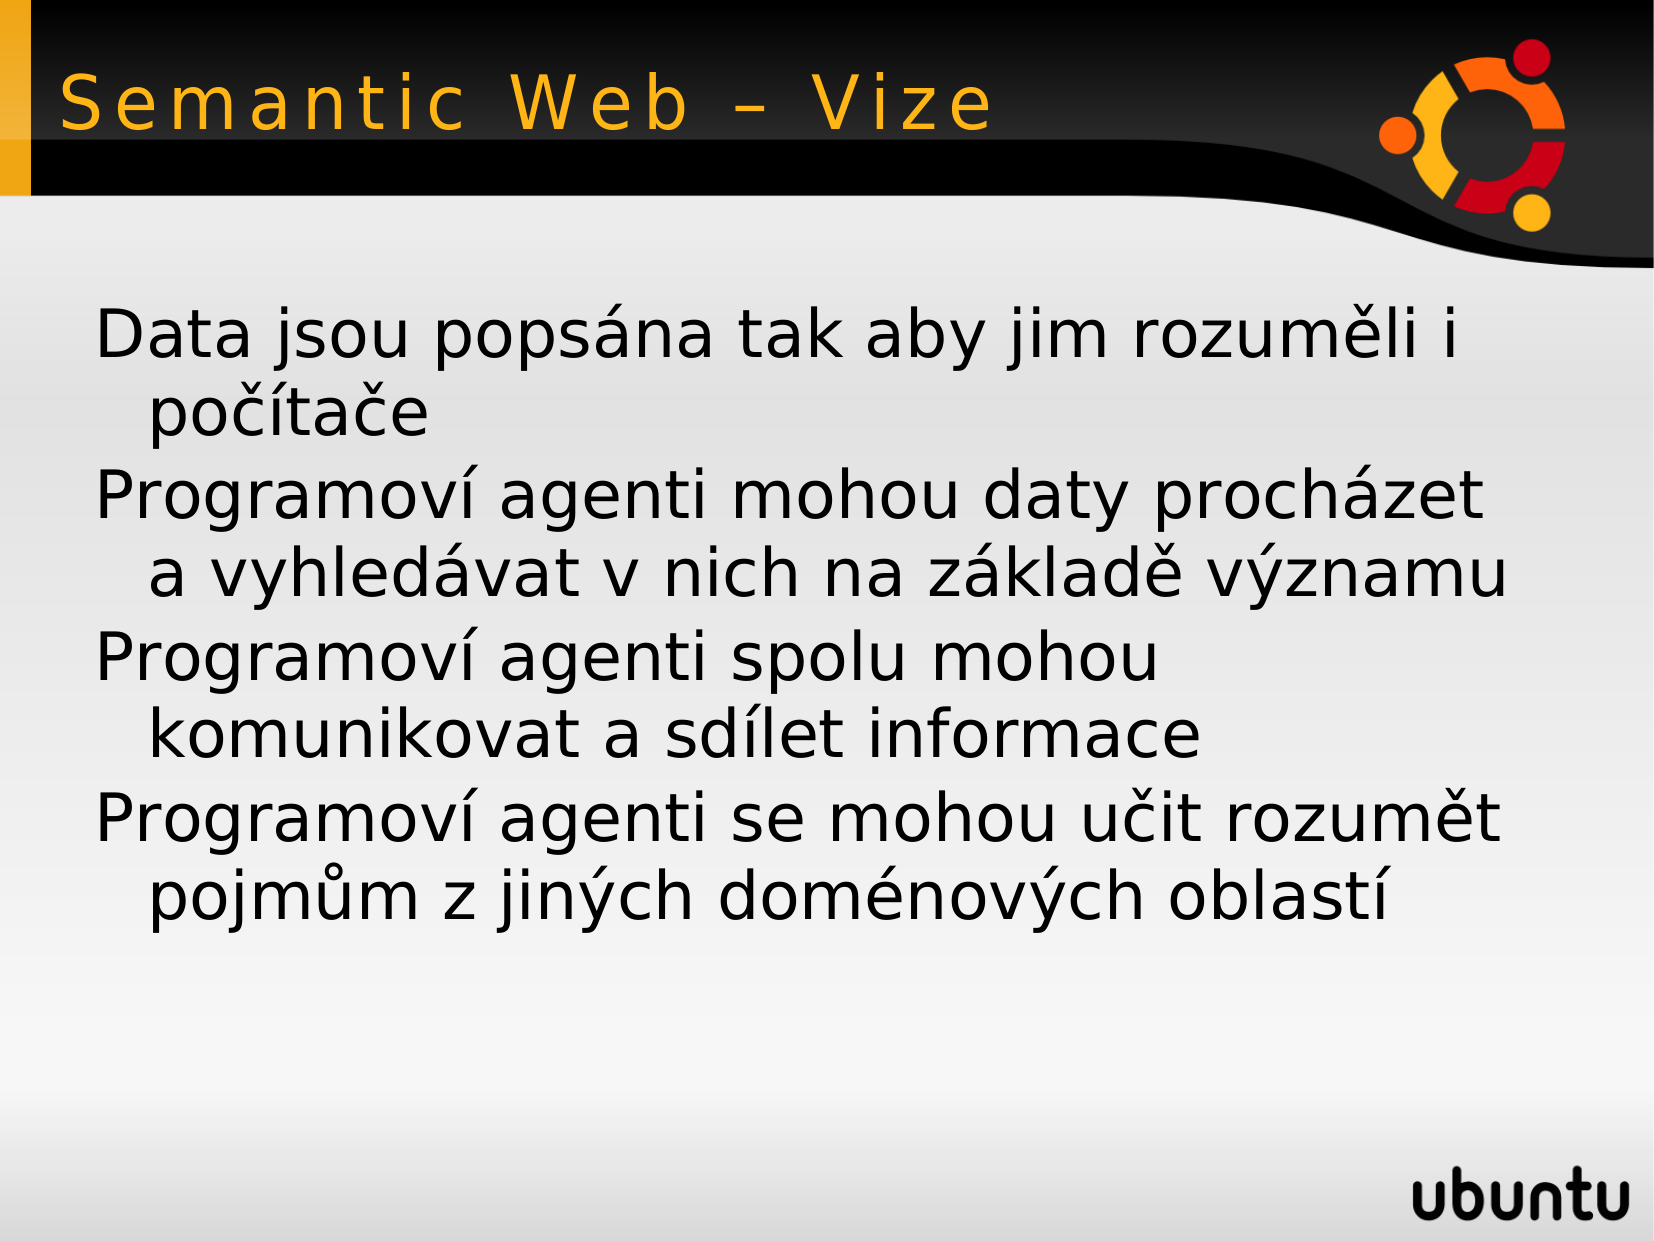

# Semantic Web – Vize
Data jsou popsána tak aby jim rozuměli i počítače
Programoví agenti mohou daty procházet a vyhledávat v nich na základě významu
Programoví agenti spolu mohou komunikovat a sdílet informace
Programoví agenti se mohou učit rozumět pojmům z jiných doménových oblastí